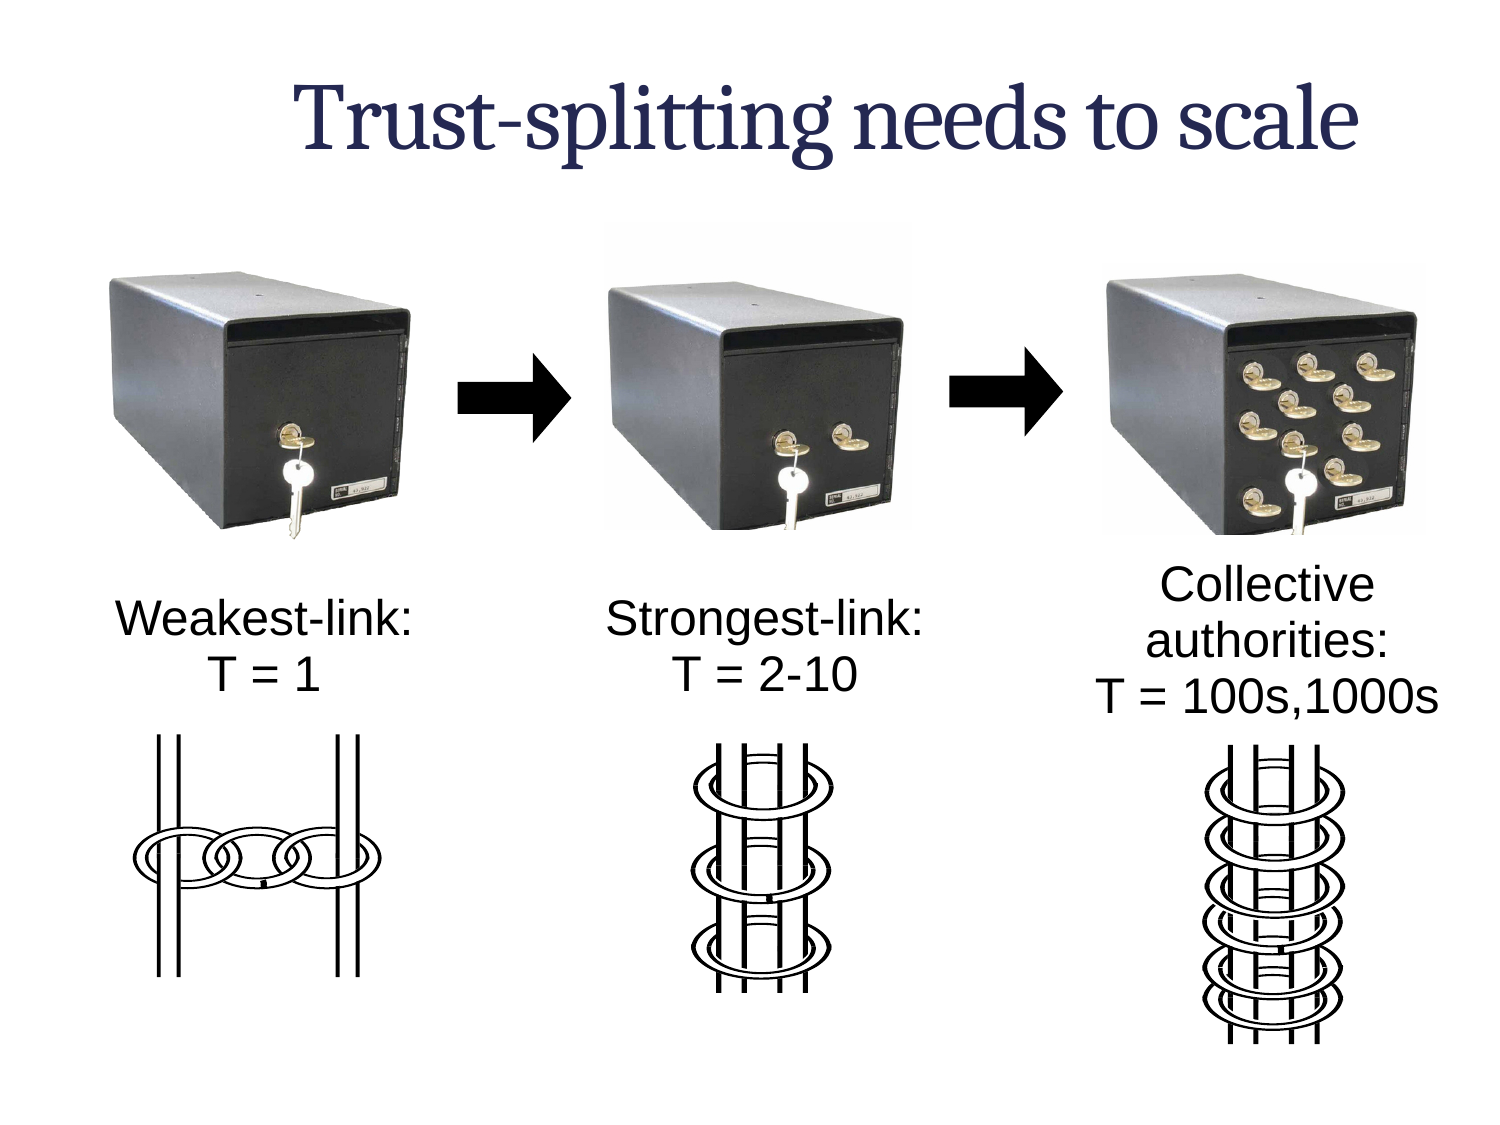

# Trust-splitting needs to scale
Strongest-link:
T = 2-10
Collective authorities:
T = 100s,1000s
Weakest-link:
T = 1